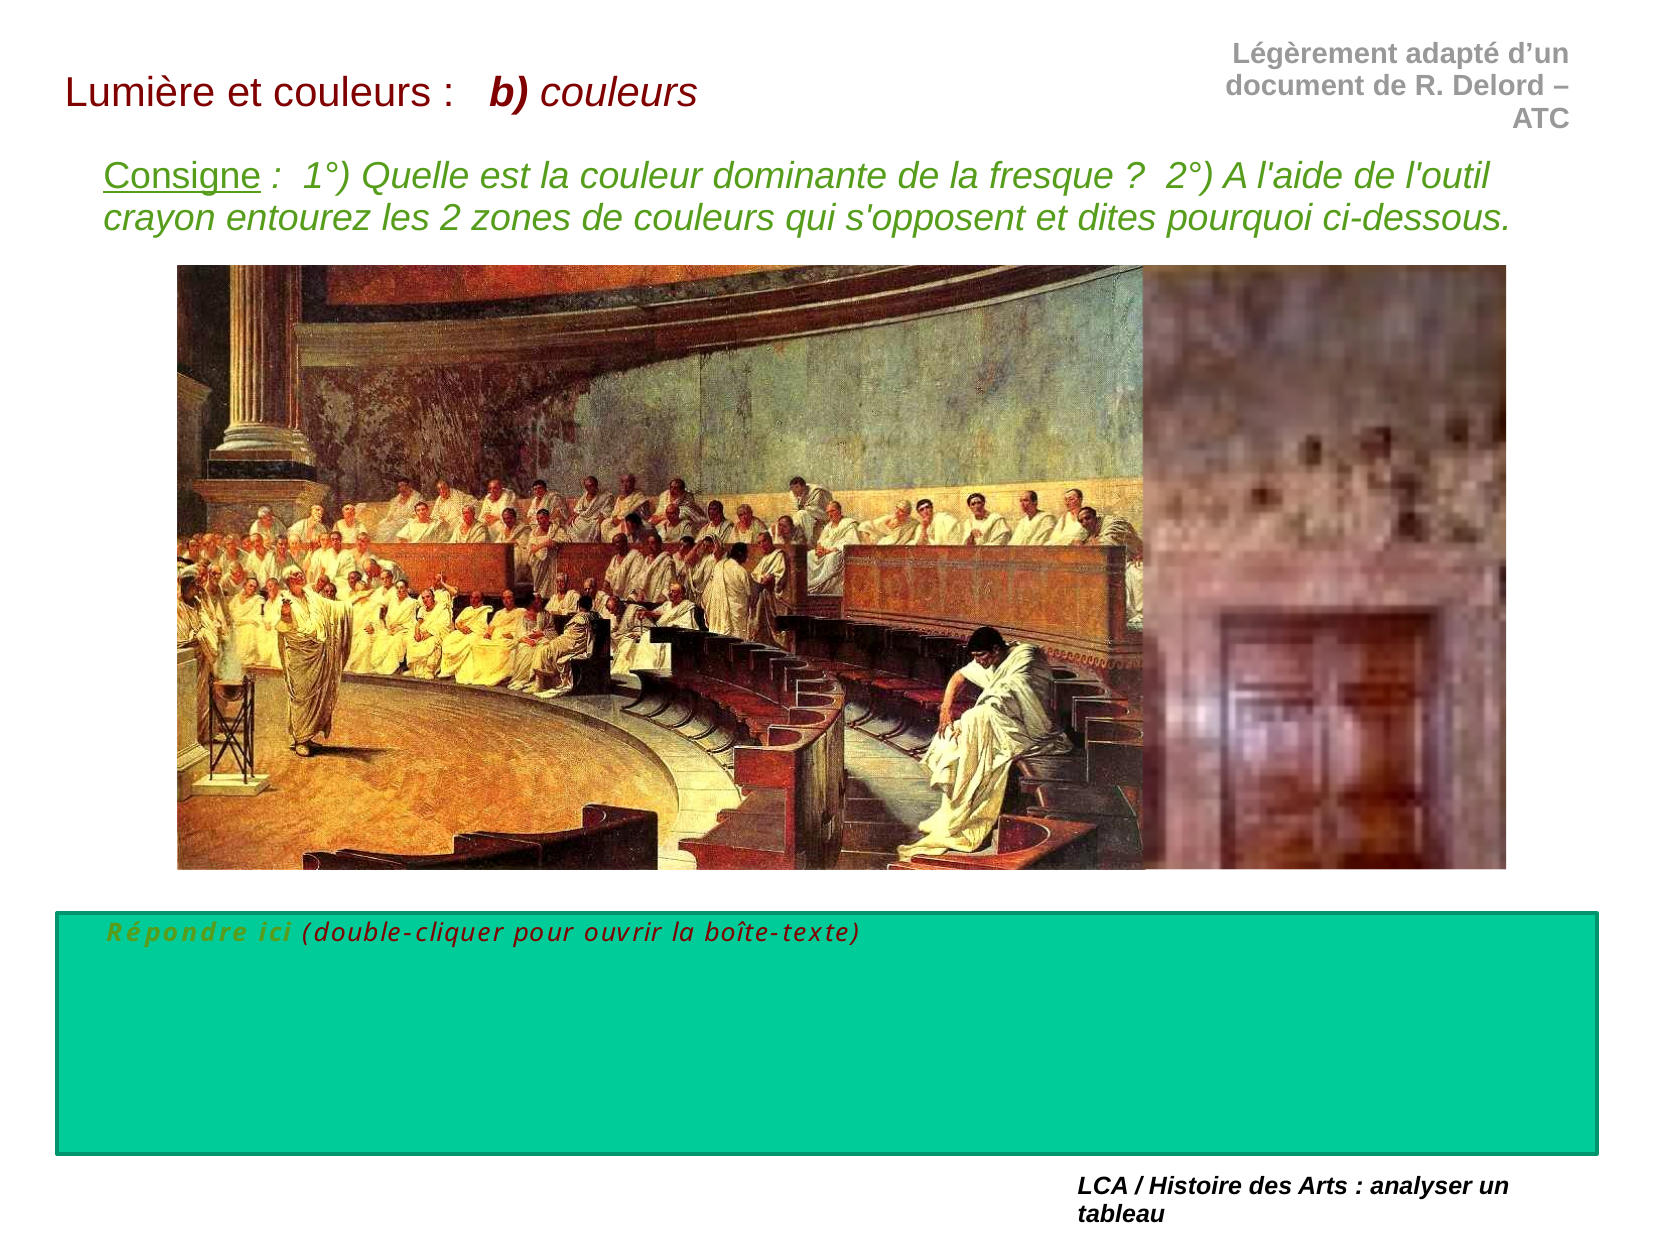

#  Lumière et couleurs : b) couleurs
Légèrement adapté d’un document de R. Delord – ATC
Consigne : 1°) Quelle est la couleur dominante de la fresque ? 2°) A l'aide de l'outil crayon entourez les 2 zones de couleurs qui s'opposent et dites pourquoi ci-dessous.
LCA / Histoire des Arts : analyser un tableau